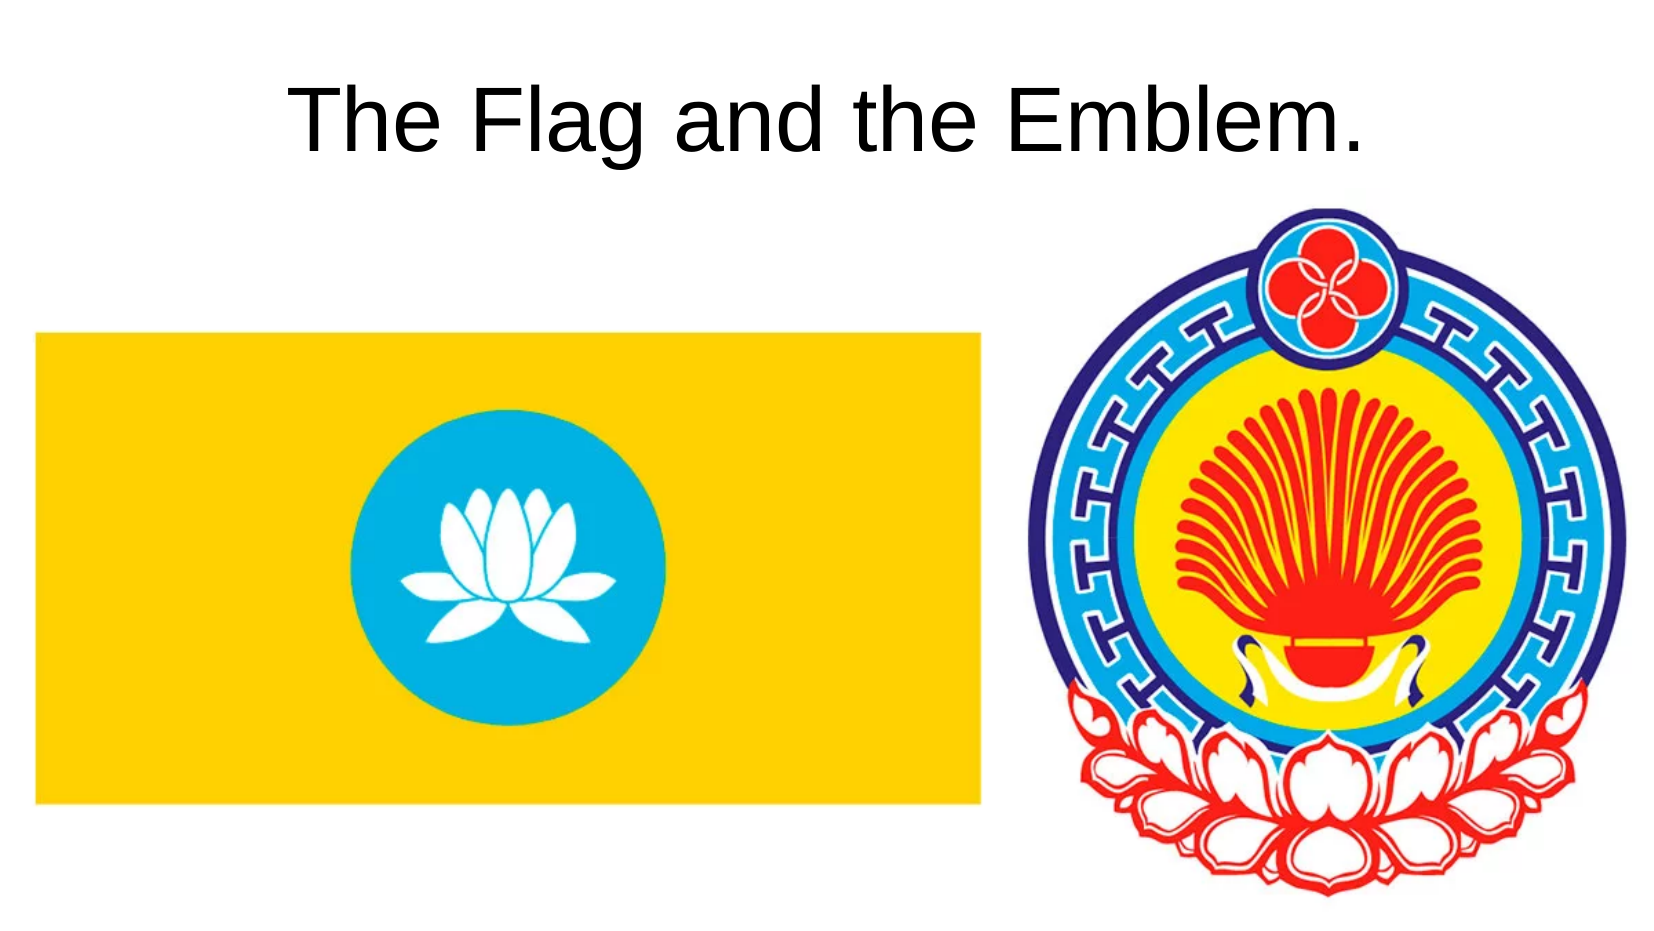

# The Flag and the Emblem.
.